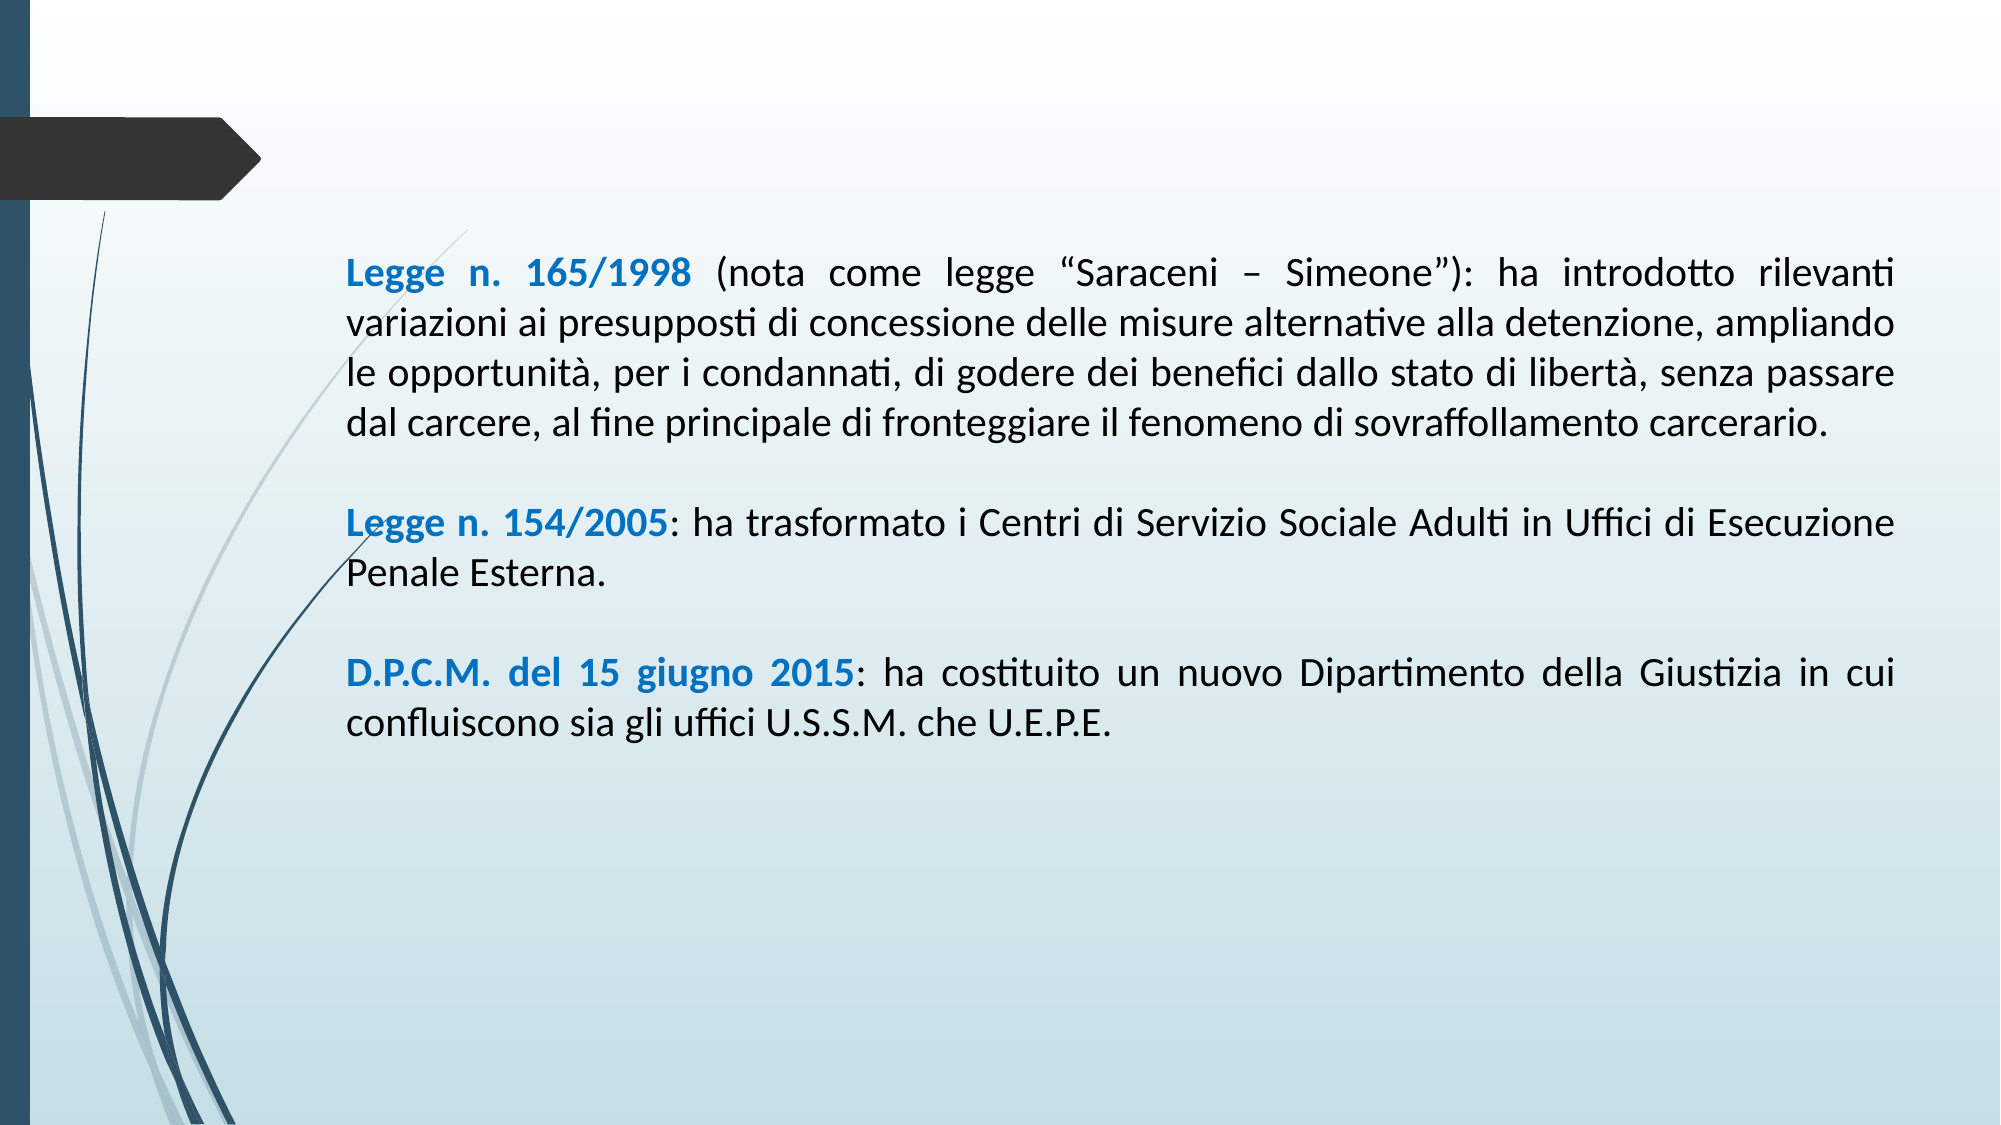

Legge n. 165/1998 (nota come legge “Saraceni – Simeone”): ha introdotto rilevanti variazioni ai presupposti di concessione delle misure alternative alla detenzione, ampliando le opportunità, per i condannati, di godere dei benefici dallo stato di libertà, senza passare dal carcere, al fine principale di fronteggiare il fenomeno di sovraffollamento carcerario.
Legge n. 154/2005: ha trasformato i Centri di Servizio Sociale Adulti in Uffici di Esecuzione Penale Esterna.
D.P.C.M. del 15 giugno 2015: ha costituito un nuovo Dipartimento della Giustizia in cui confluiscono sia gli uffici U.S.S.M. che U.E.P.E.